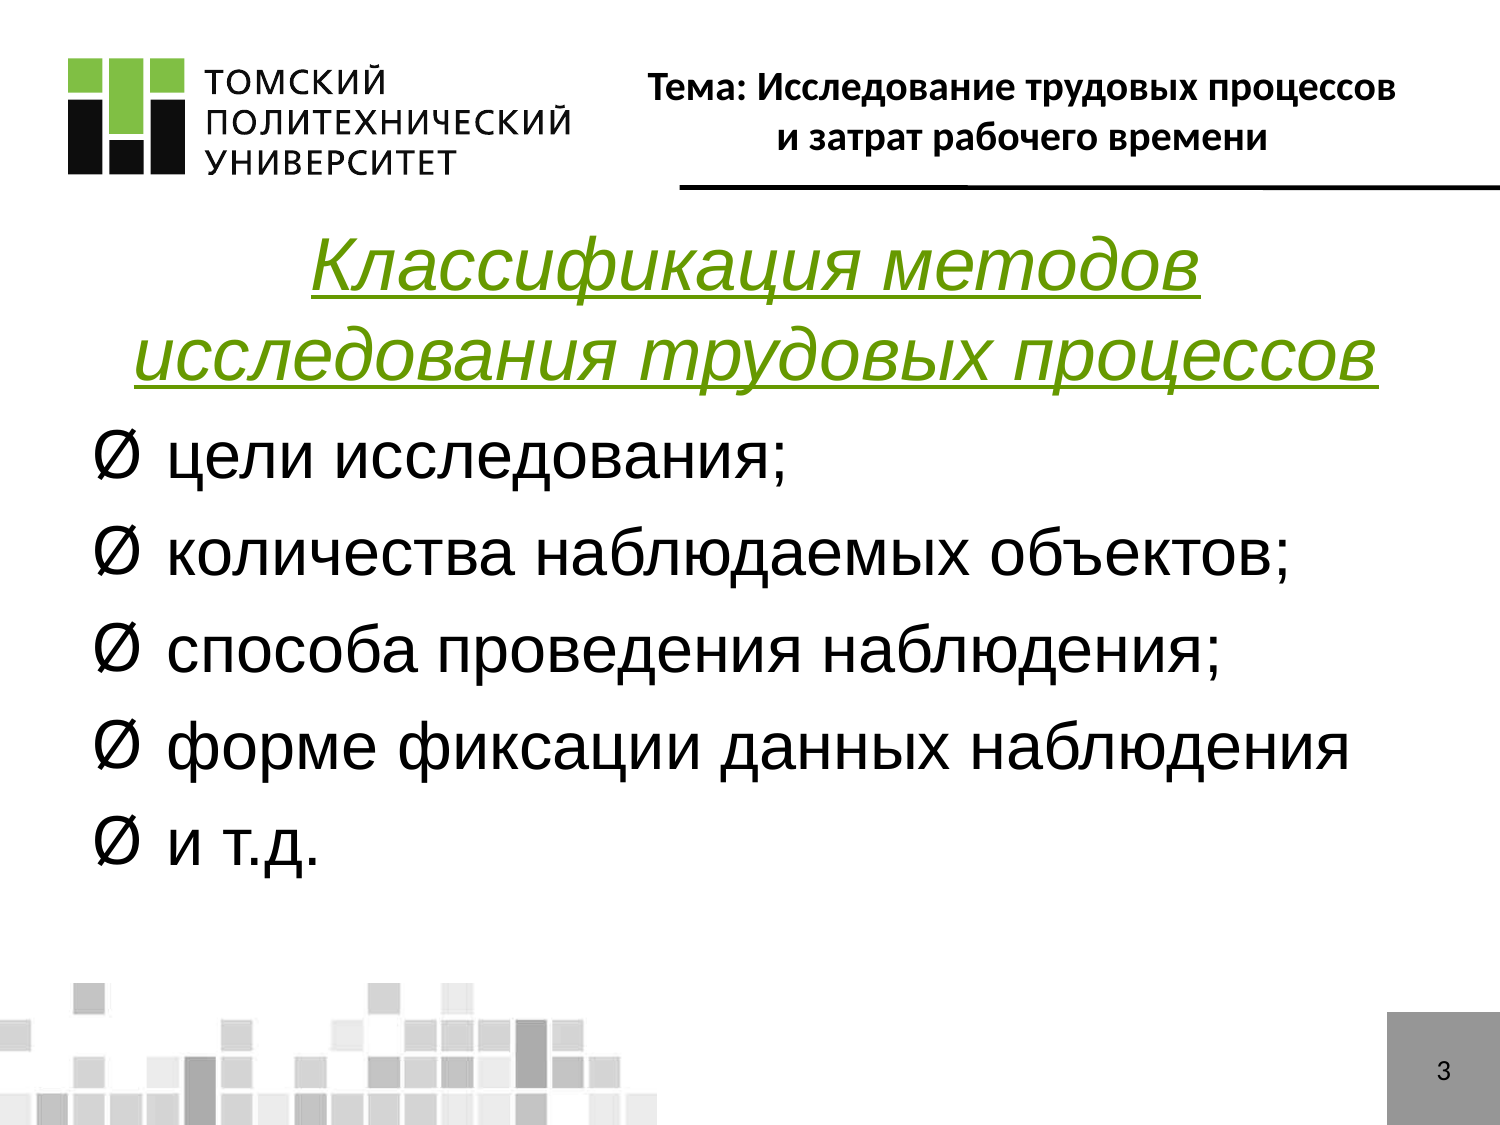

# Тема: Исследование трудовых процессов и затрат рабочего времени
Классификация методов исследования трудовых процессов
цели исследования;
количества наблюдаемых объектов;
способа проведения наблюдения;
форме фиксации данных наблюдения
и т.д.
3